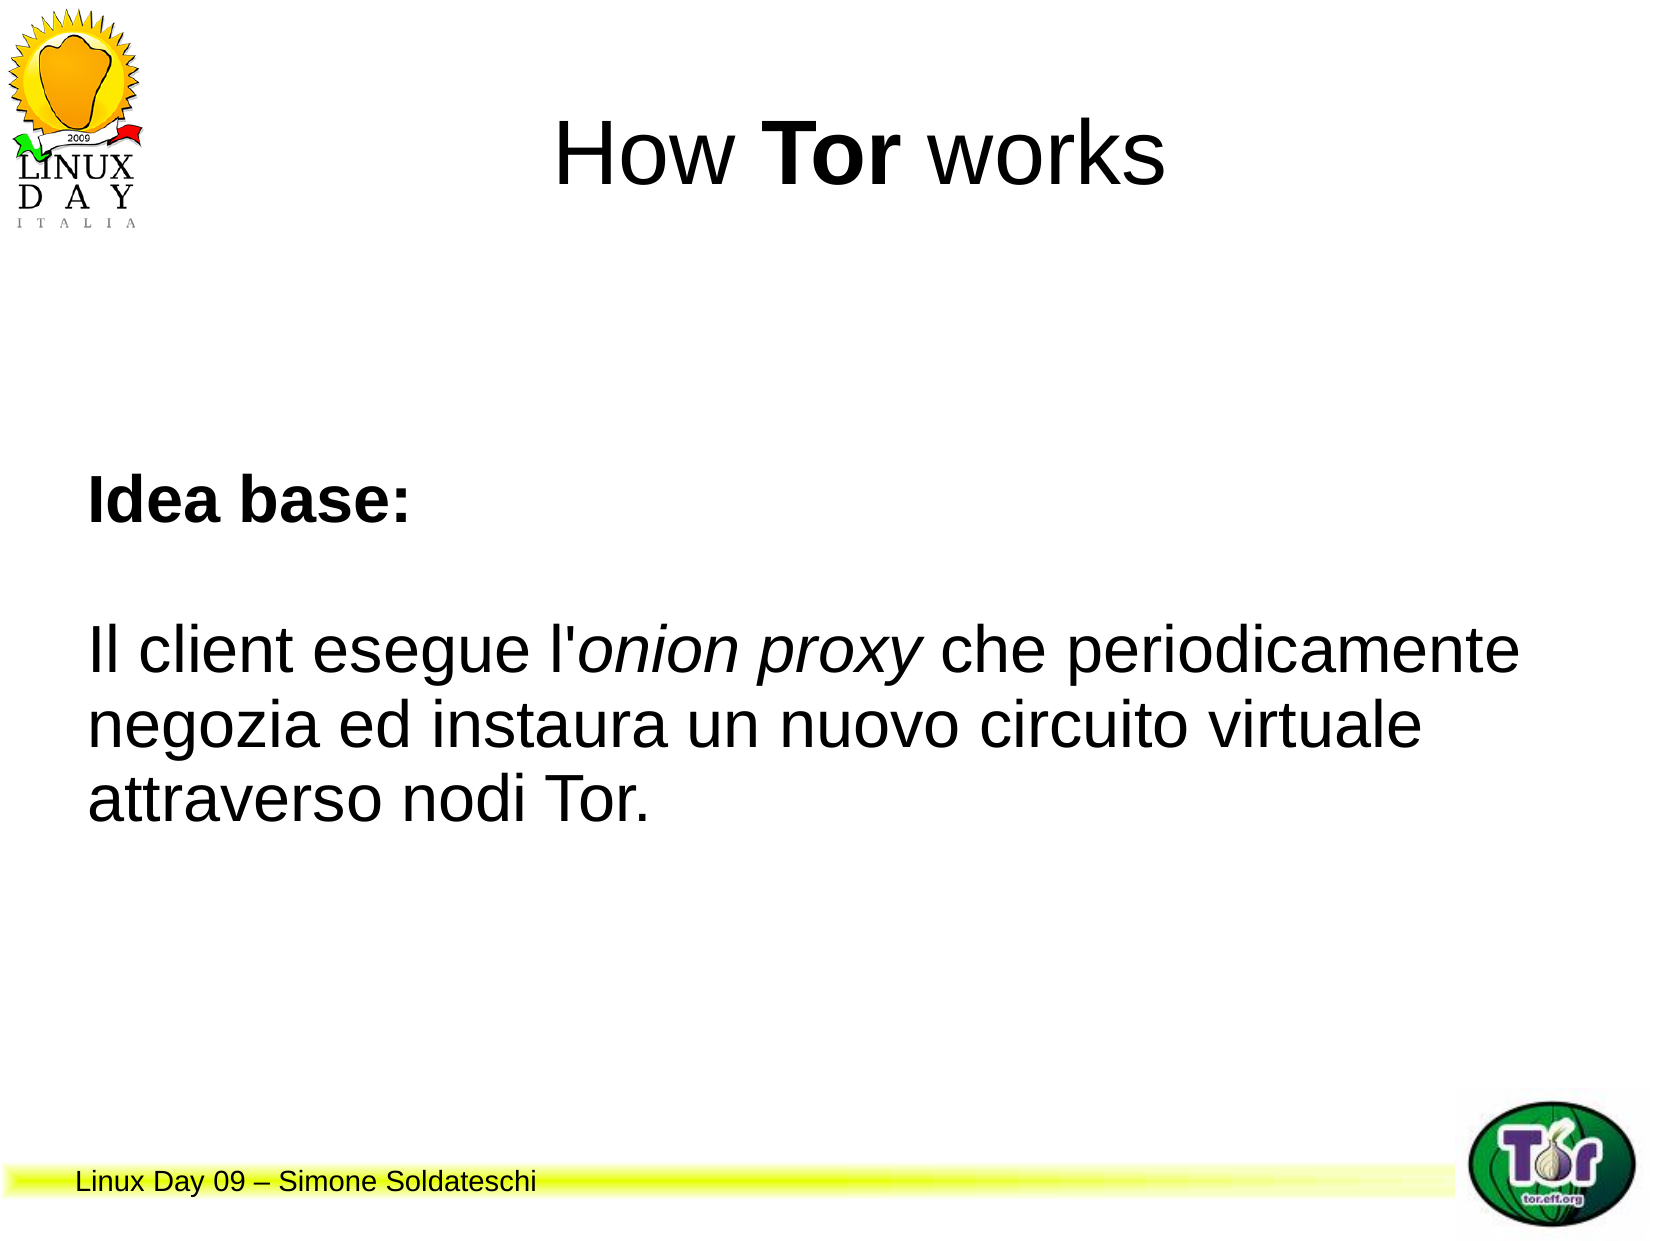

# How Tor works
Idea base:
Il client esegue l'onion proxy che periodicamente negozia ed instaura un nuovo circuito virtuale attraverso nodi Tor.